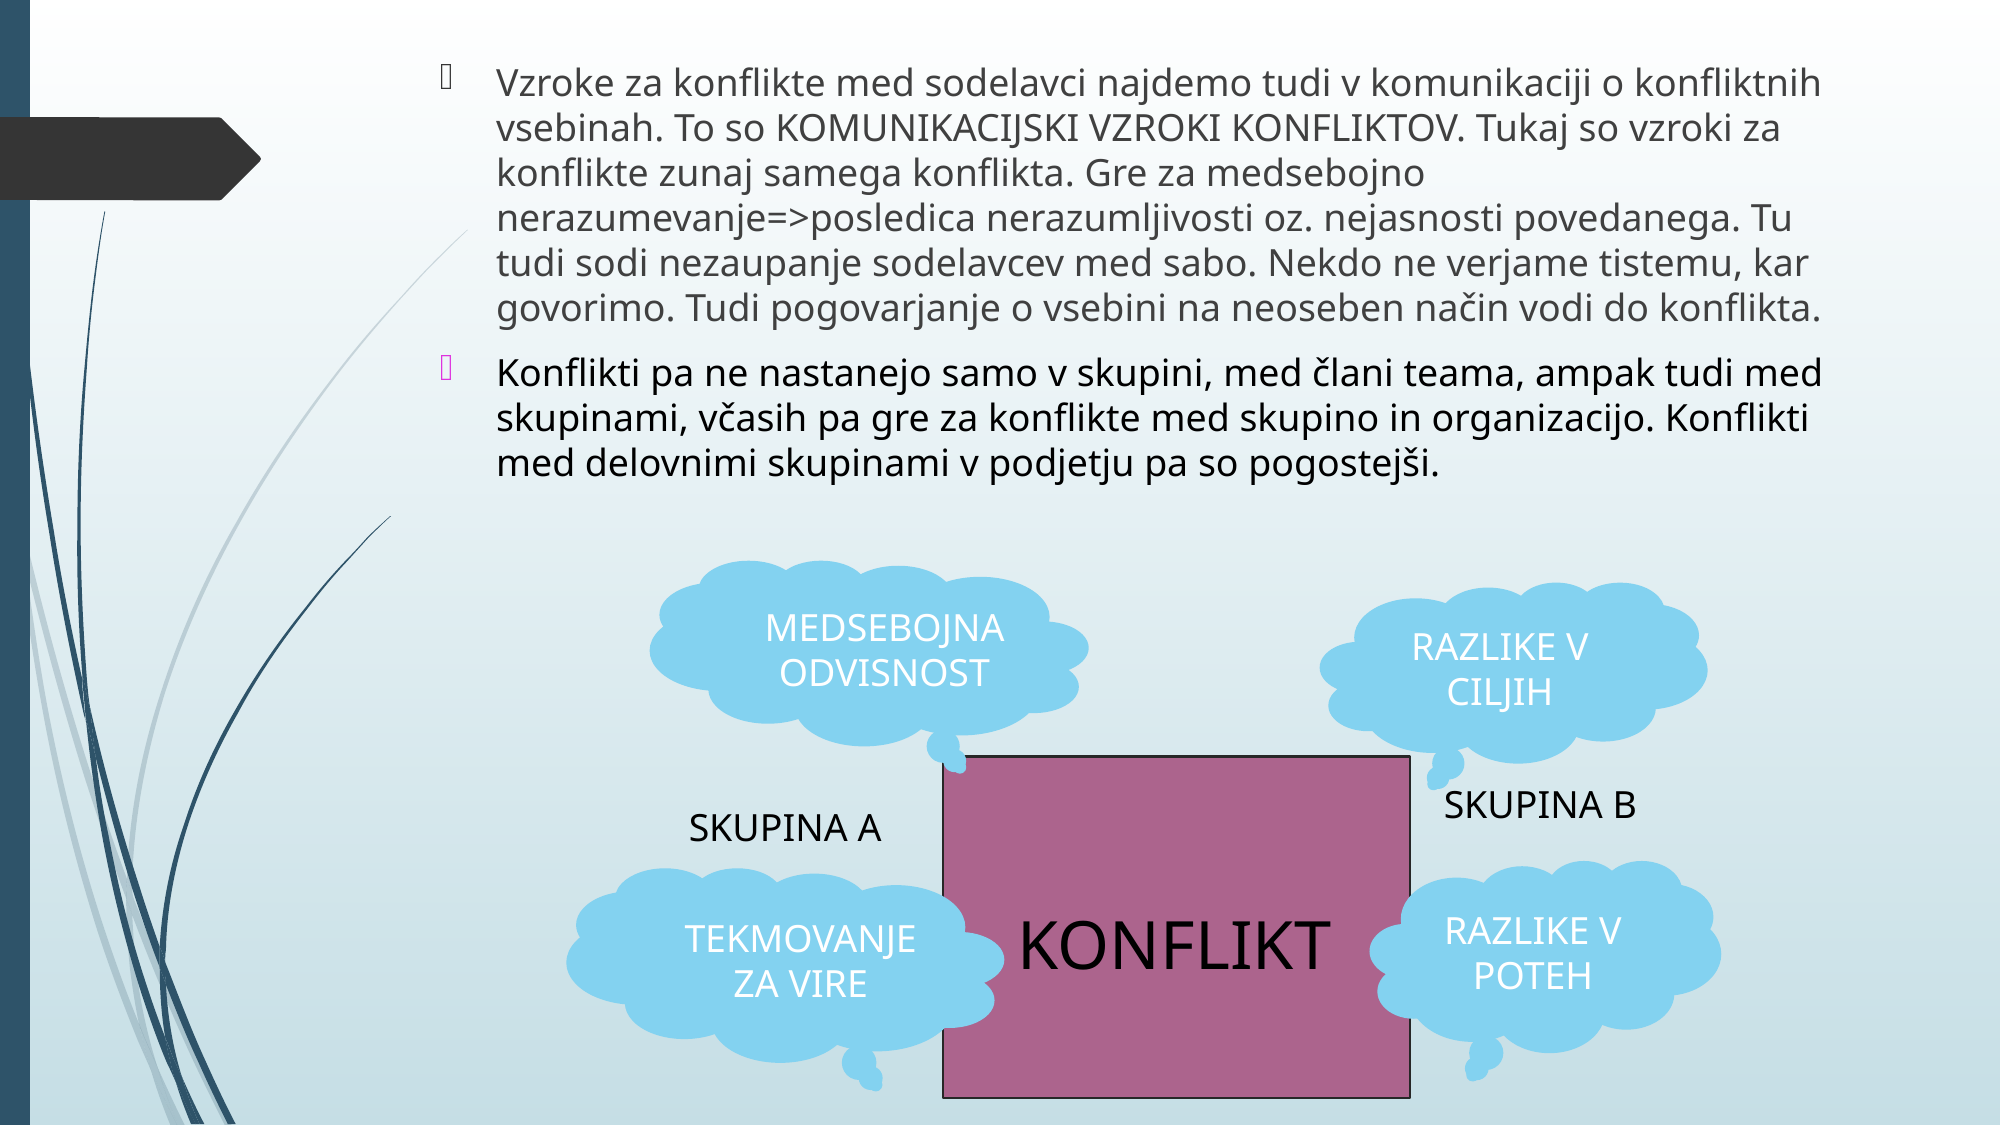

# Vzroke za konflikte med sodelavci najdemo tudi v komunikaciji o konfliktnih vsebinah. To so KOMUNIKACIJSKI VZROKI KONFLIKTOV. Tukaj so vzroki za konflikte zunaj samega konflikta. Gre za medsebojno nerazumevanje=>posledica nerazumljivosti oz. nejasnosti povedanega. Tu tudi sodi nezaupanje sodelavcev med sabo. Nekdo ne verjame tistemu, kar govorimo. Tudi pogovarjanje o vsebini na neoseben način vodi do konflikta.
Konflikti pa ne nastanejo samo v skupini, med člani teama, ampak tudi med skupinami, včasih pa gre za konflikte med skupino in organizacijo. Konflikti med delovnimi skupinami v podjetju pa so pogostejši.
MEDSEBOJNA ODVISNOST
RAZLIKE V CILJIH
SKUPINA B
SKUPINA A
RAZLIKE V POTEH
TEKMOVANJE ZA VIRE
KONFLIKT